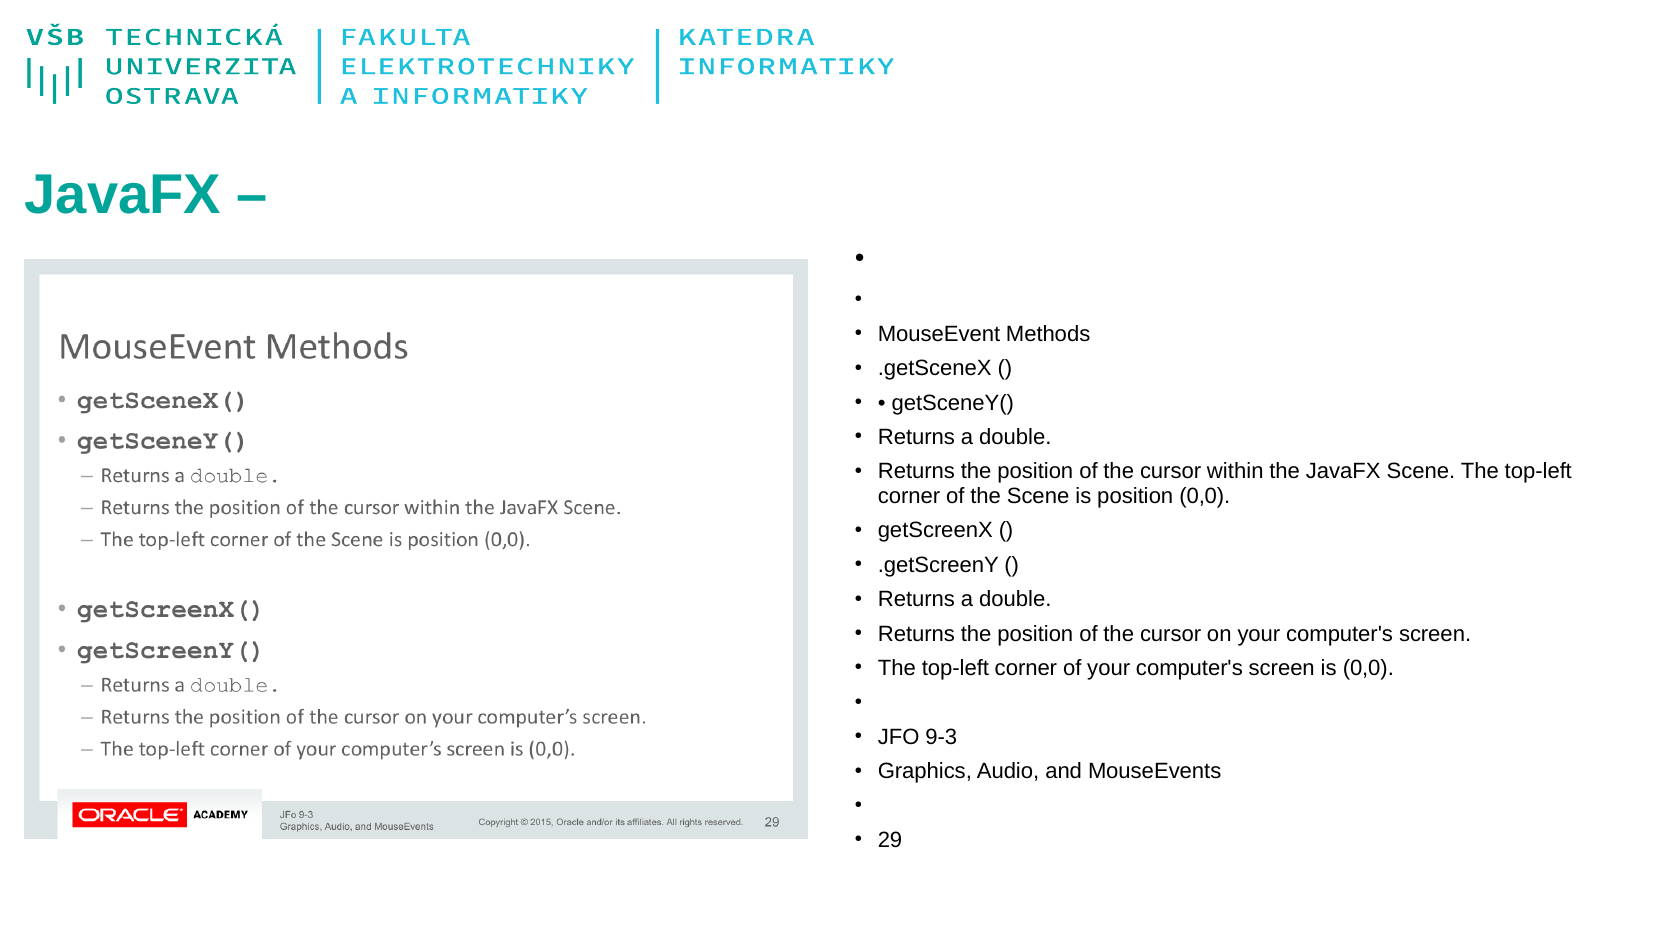

# JavaFX –
﻿
MouseEvent Methods
.getSceneX ()
• getSceneY()
Returns a double.
Returns the position of the cursor within the JavaFX Scene. The top-left corner of the Scene is position (0,0).
getScreenX ()
.getScreenY ()
Returns a double.
Returns the position of the cursor on your computer's screen.
The top-left corner of your computer's screen is (0,0).
JFO 9-3
Graphics, Audio, and MouseEvents
29